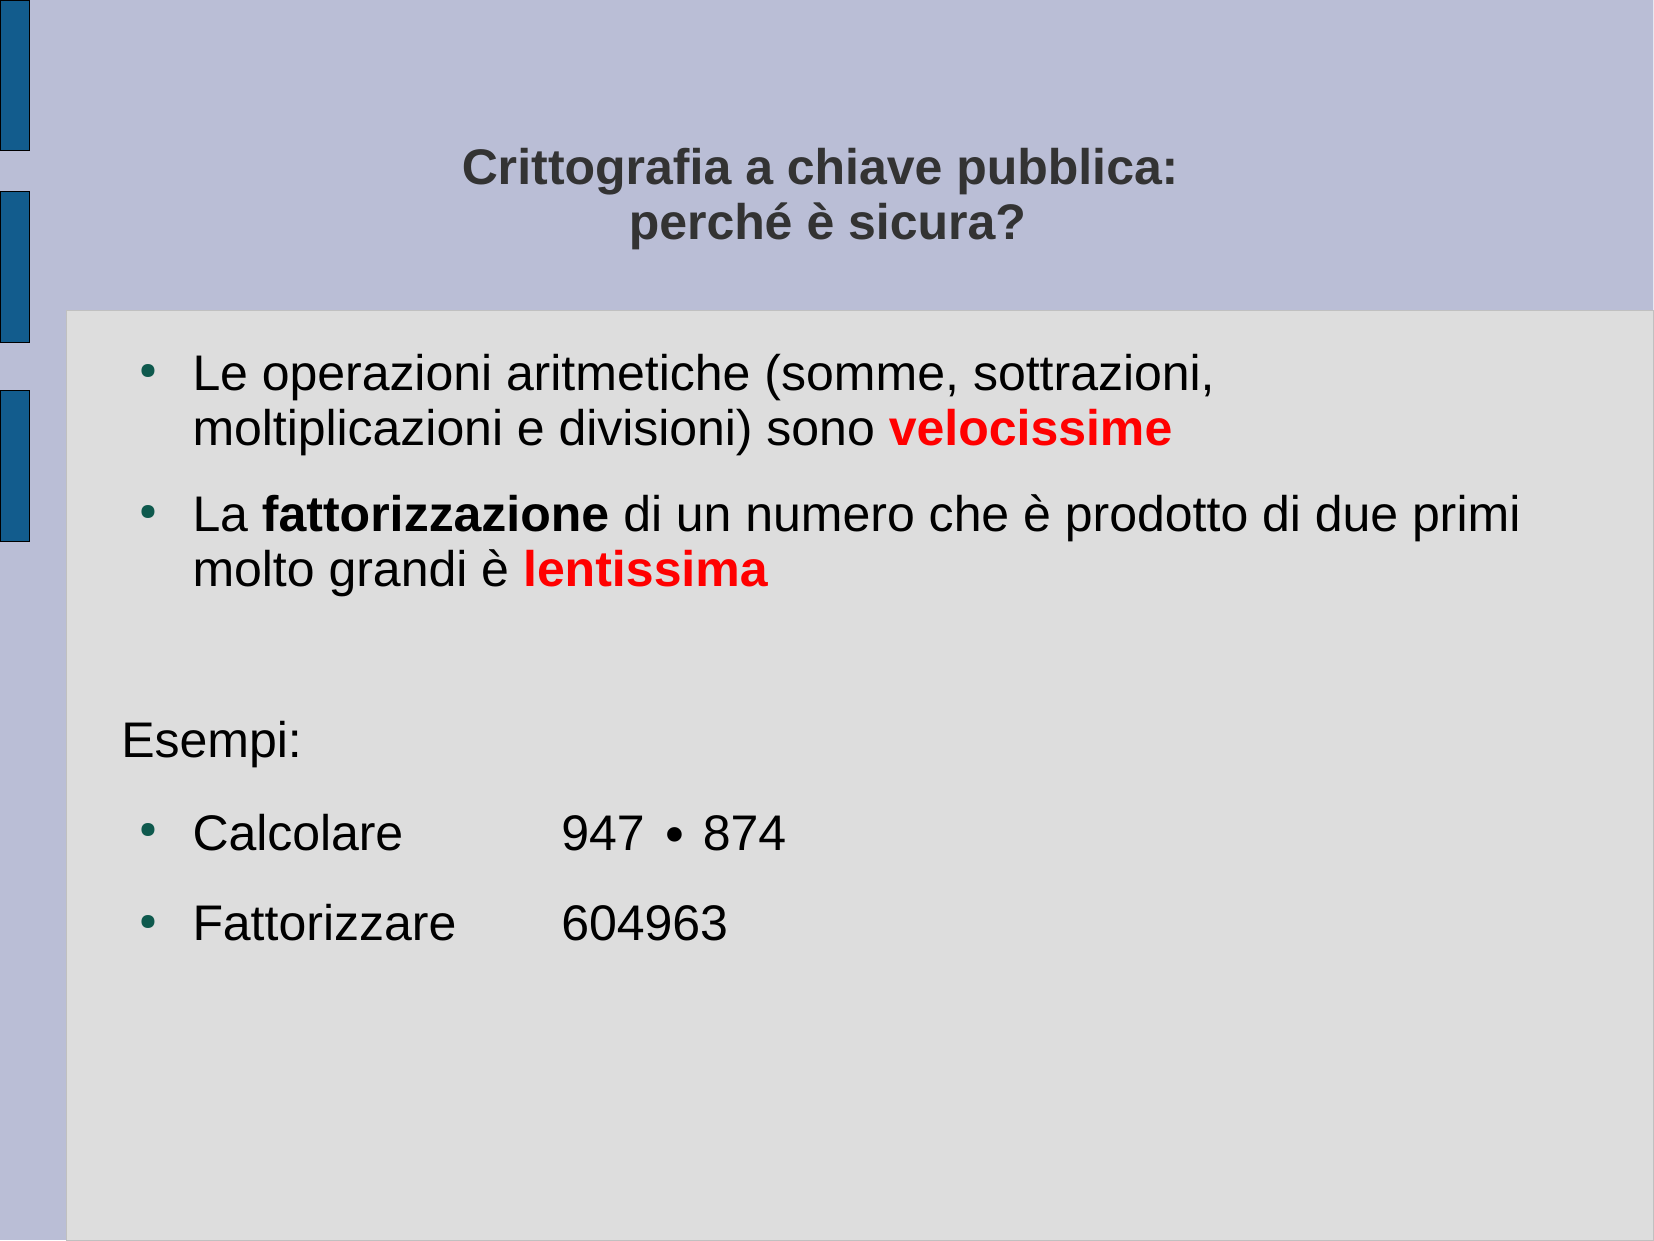

# Crittografia a chiave pubblica: perché è sicura?
Le operazioni aritmetiche (somme, sottrazioni, moltiplicazioni e divisioni) sono velocissime
La fattorizzazione di un numero che è prodotto di due primi molto grandi è lentissima
Esempi:
Calcolare 		947 ∙ 874
Fattorizzare 		604963